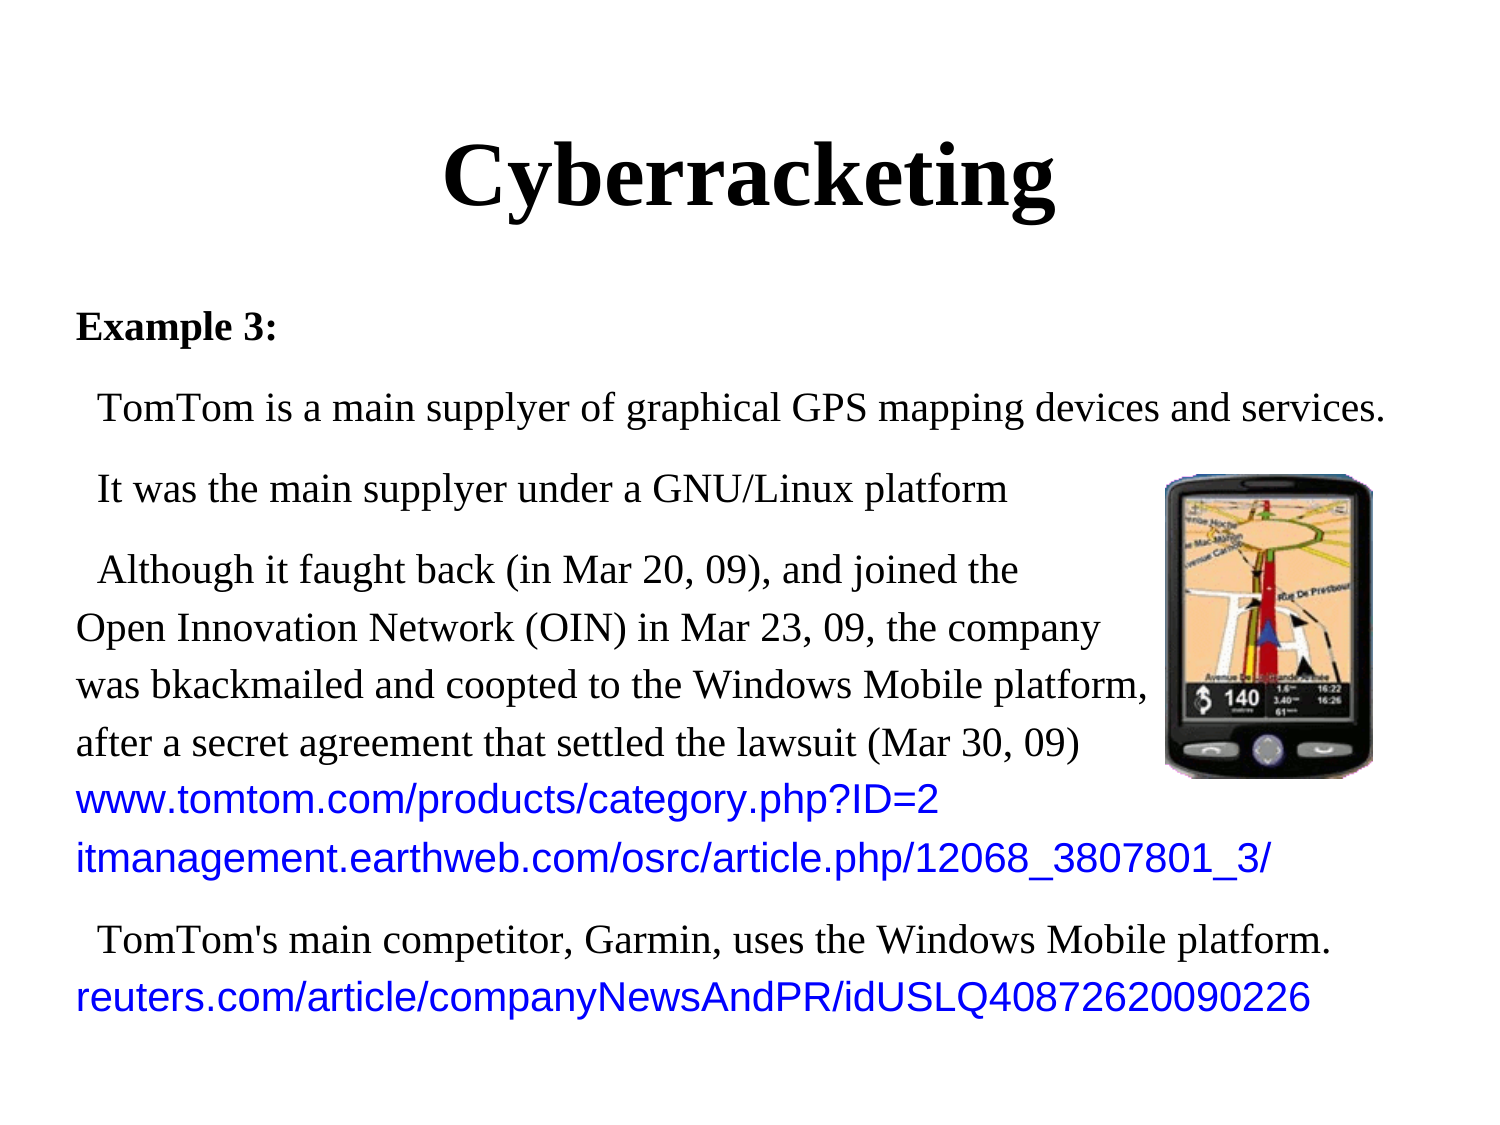

# Cyberracketing
Example 3:
 TomTom is a main supplyer of graphical GPS mapping devices and services.
 It was the main supplyer under a GNU/Linux platform
 Although it faught back (in Mar 20, 09), and joined the
Open Innovation Network (OIN) in Mar 23, 09, the company
was bkackmailed and coopted to the Windows Mobile platform,
after a secret agreement that settled the lawsuit (Mar 30, 09)
www.tomtom.com/products/category.php?ID=2
itmanagement.earthweb.com/osrc/article.php/12068_3807801_3/
 TomTom's main competitor, Garmin, uses the Windows Mobile platform.
reuters.com/article/companyNewsAndPR/idUSLQ40872620090226